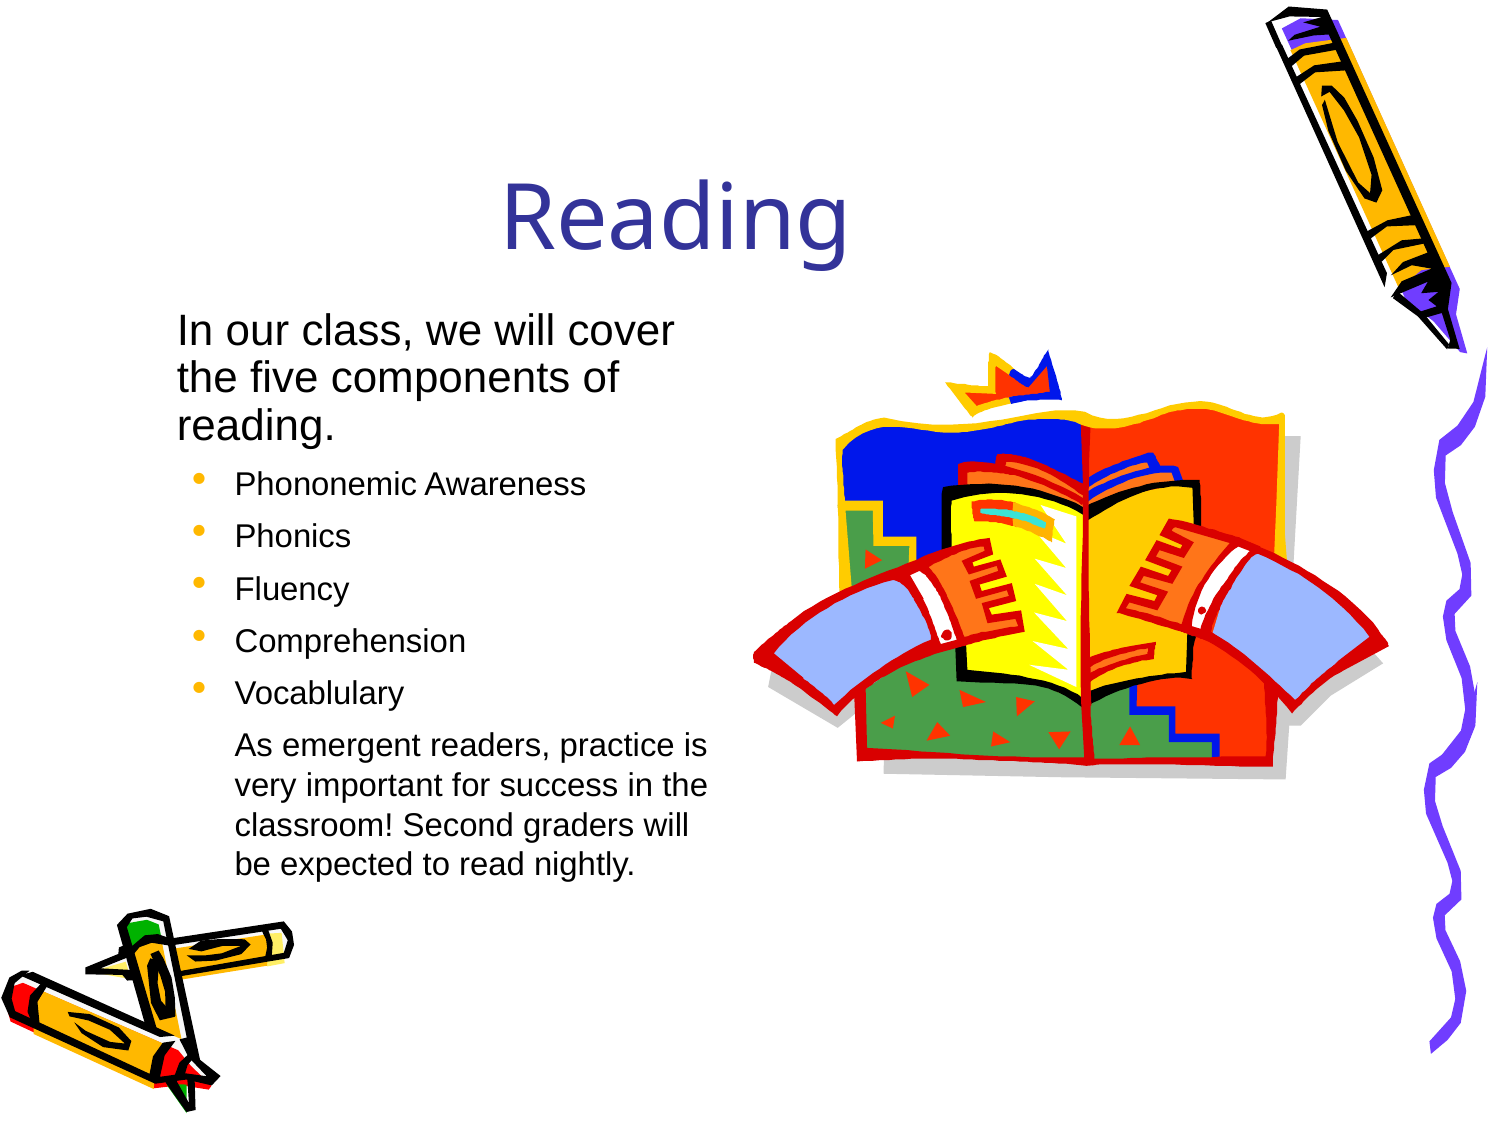

# Reading
	In our class, we will cover the five components of reading.
Phononemic Awareness
Phonics
Fluency
Comprehension
Vocablulary
As emergent readers, practice is very important for success in the classroom! Second graders will be expected to read nightly.